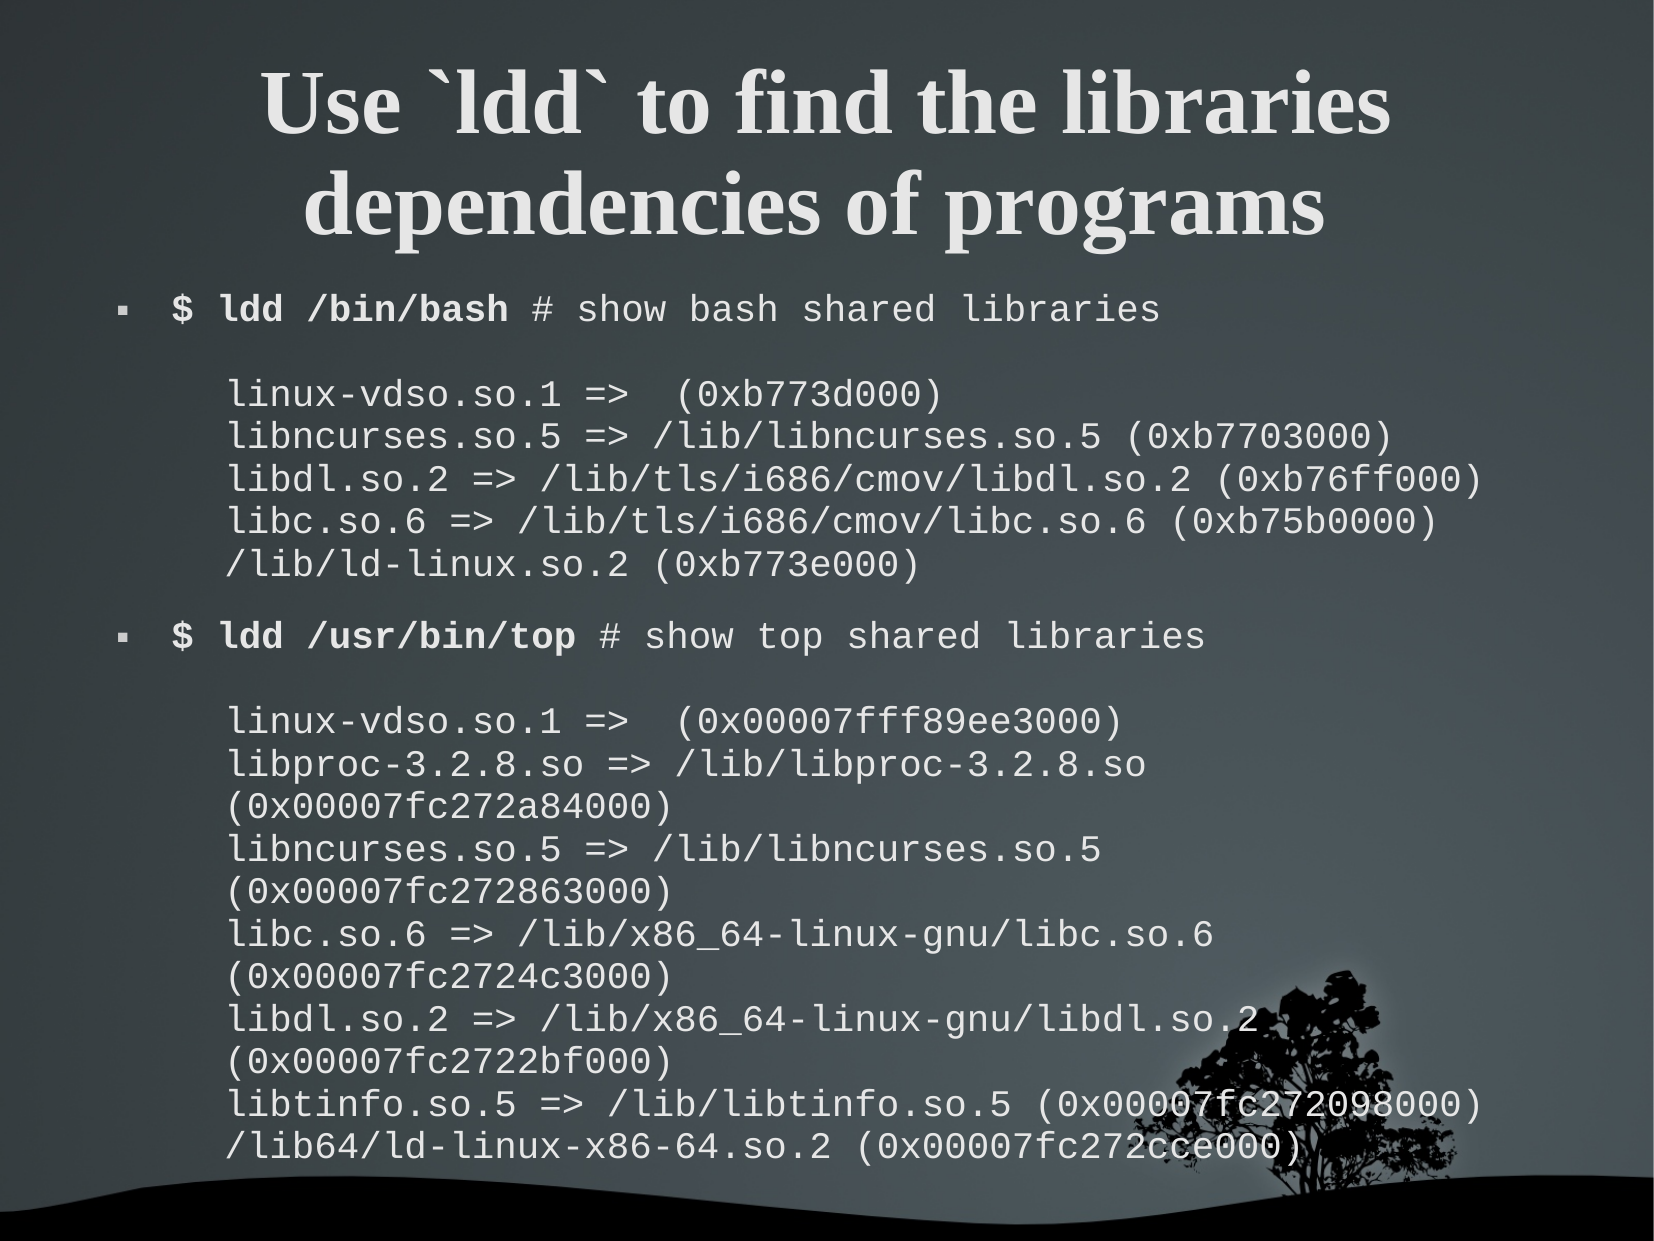

# Use `ldd` to find the libraries dependencies of programs
$ ldd /bin/bash # show bash shared libraries
linux-vdso.so.1 => (0xb773d000)
libncurses.so.5 => /lib/libncurses.so.5 (0xb7703000)
libdl.so.2 => /lib/tls/i686/cmov/libdl.so.2 (0xb76ff000)
libc.so.6 => /lib/tls/i686/cmov/libc.so.6 (0xb75b0000)
/lib/ld-linux.so.2 (0xb773e000)
$ ldd /usr/bin/top # show top shared libraries
linux-vdso.so.1 => (0x00007fff89ee3000)
libproc-3.2.8.so => /lib/libproc-3.2.8.so (0x00007fc272a84000)
libncurses.so.5 => /lib/libncurses.so.5 (0x00007fc272863000)
libc.so.6 => /lib/x86_64-linux-gnu/libc.so.6 (0x00007fc2724c3000)
libdl.so.2 => /lib/x86_64-linux-gnu/libdl.so.2 (0x00007fc2722bf000)
libtinfo.so.5 => /lib/libtinfo.so.5 (0x00007fc272098000)
/lib64/ld-linux-x86-64.so.2 (0x00007fc272cce000)